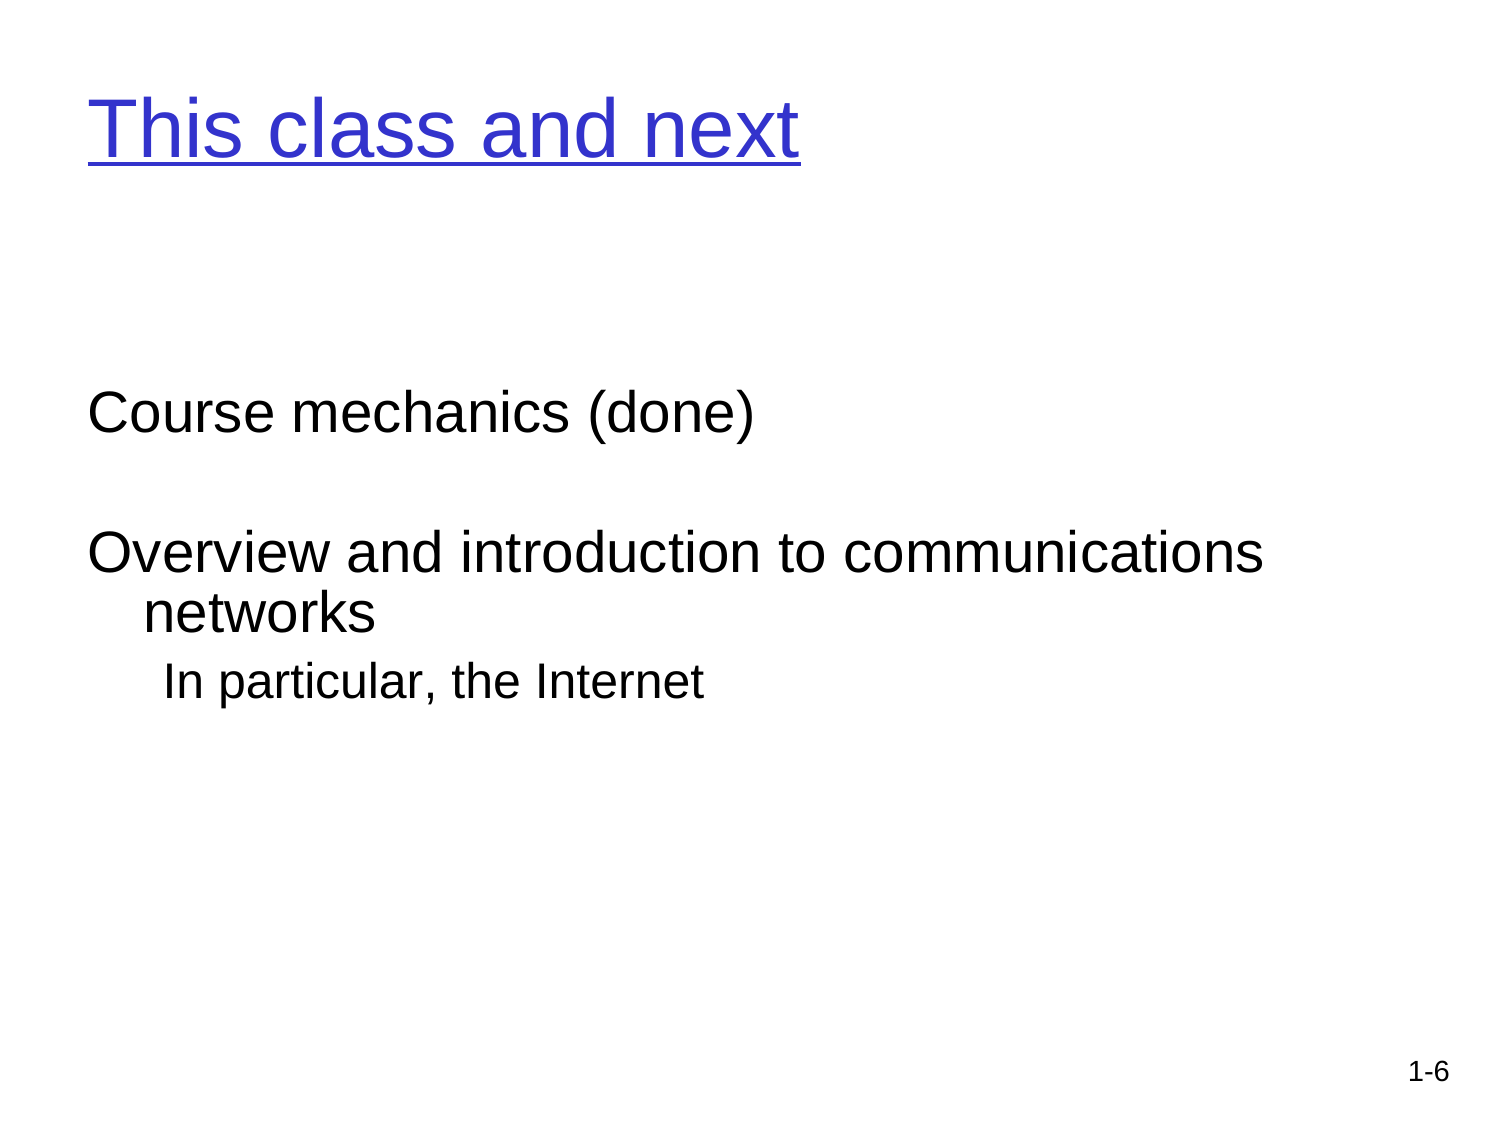

# This class and next
Course mechanics (done)
Overview and introduction to communications networks
In particular, the Internet
6